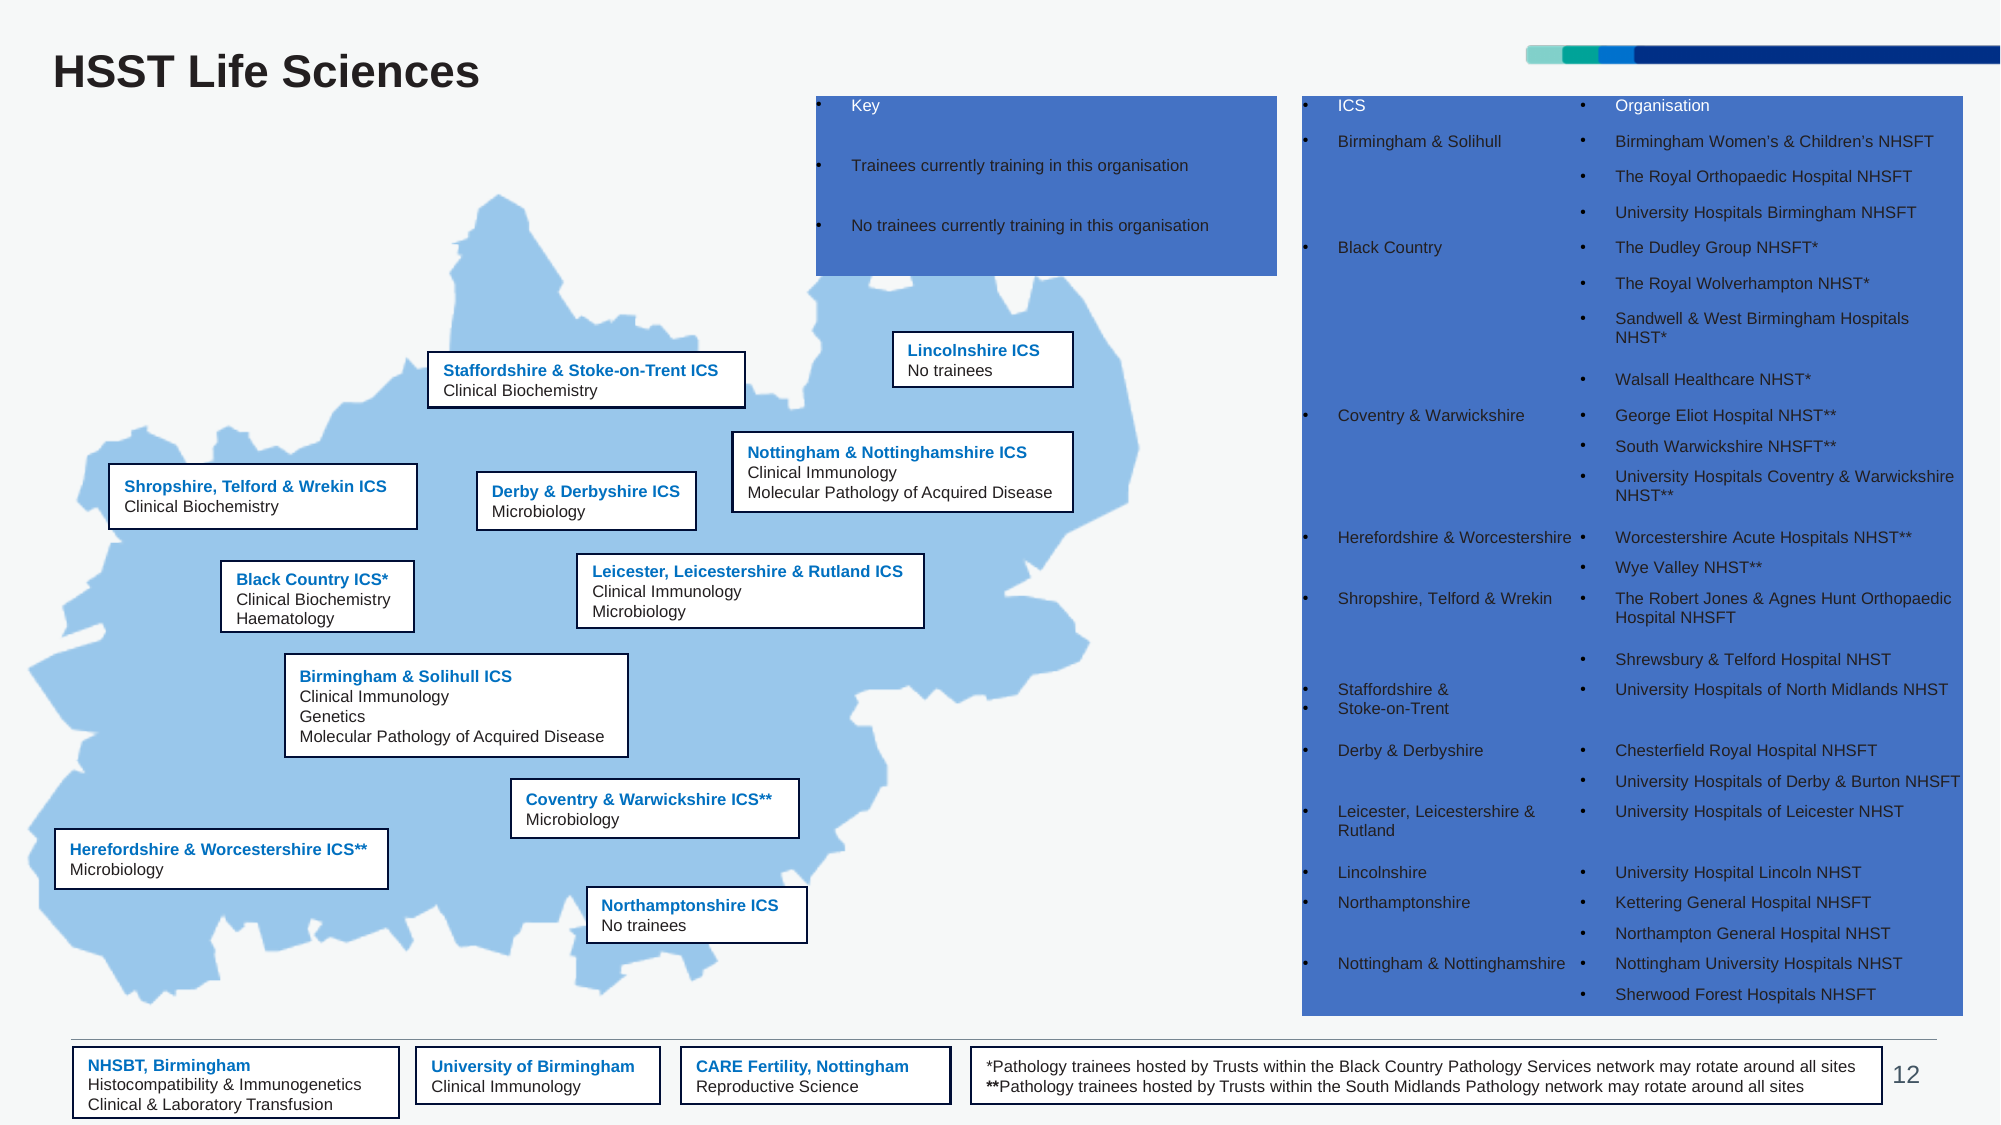

HSST Life Sciences
| Key | |
| --- | --- |
| Trainees currently training in this organisation | |
| No trainees currently training in this organisation | |
| ICS | Organisation |
| --- | --- |
| Birmingham & Solihull | Birmingham Women’s & Children’s NHSFT |
| | The Royal Orthopaedic Hospital NHSFT |
| | University Hospitals Birmingham NHSFT |
| Black Country | The Dudley Group NHSFT\* |
| | The Royal Wolverhampton NHST\* |
| | Sandwell & West Birmingham Hospitals NHST\* |
| | Walsall Healthcare NHST\* |
| Coventry & Warwickshire | George Eliot Hospital NHST\*\* |
| | South Warwickshire NHSFT\*\* |
| | University Hospitals Coventry & Warwickshire NHST\*\* |
| Herefordshire & Worcestershire | Worcestershire Acute Hospitals NHST\*\* |
| | Wye Valley NHST\*\* |
| Shropshire, Telford & Wrekin | The Robert Jones & Agnes Hunt Orthopaedic Hospital NHSFT |
| | Shrewsbury & Telford Hospital NHST |
| Staffordshire & Stoke-on-Trent | University Hospitals of North Midlands NHST |
| Derby & Derbyshire | Chesterfield Royal Hospital NHSFT |
| | University Hospitals of Derby & Burton NHSFT |
| Leicester, Leicestershire & Rutland | University Hospitals of Leicester NHST |
| Lincolnshire | University Hospital Lincoln NHST |
| Northamptonshire | Kettering General Hospital NHSFT |
| | Northampton General Hospital NHST |
| Nottingham & Nottinghamshire | Nottingham University Hospitals NHST |
| | Sherwood Forest Hospitals NHSFT |
Lincolnshire ICS
No trainees
Staffordshire & Stoke-on-Trent ICS
Clinical Biochemistry
Nottingham & Nottinghamshire ICS
Clinical Immunology
Molecular Pathology of Acquired Disease
Shropshire, Telford & Wrekin ICS
Clinical Biochemistry
Derby & Derbyshire ICS
Microbiology
Leicester, Leicestershire & Rutland ICS
Clinical Immunology
Microbiology
Black Country ICS*
Clinical Biochemistry
Haematology
Birmingham & Solihull ICS
Clinical Immunology
Genetics
Molecular Pathology of Acquired Disease
Coventry & Warwickshire ICS**
Microbiology
Herefordshire & Worcestershire ICS**
Microbiology
Northamptonshire ICS
No trainees
NHSBT, Birmingham
Histocompatibility & Immunogenetics
Clinical & Laboratory Transfusion
University of Birmingham
Clinical Immunology
CARE Fertility, Nottingham
Reproductive Science
*Pathology trainees hosted by Trusts within the Black Country Pathology Services network may rotate around all sites
**Pathology trainees hosted by Trusts within the South Midlands Pathology network may rotate around all sites